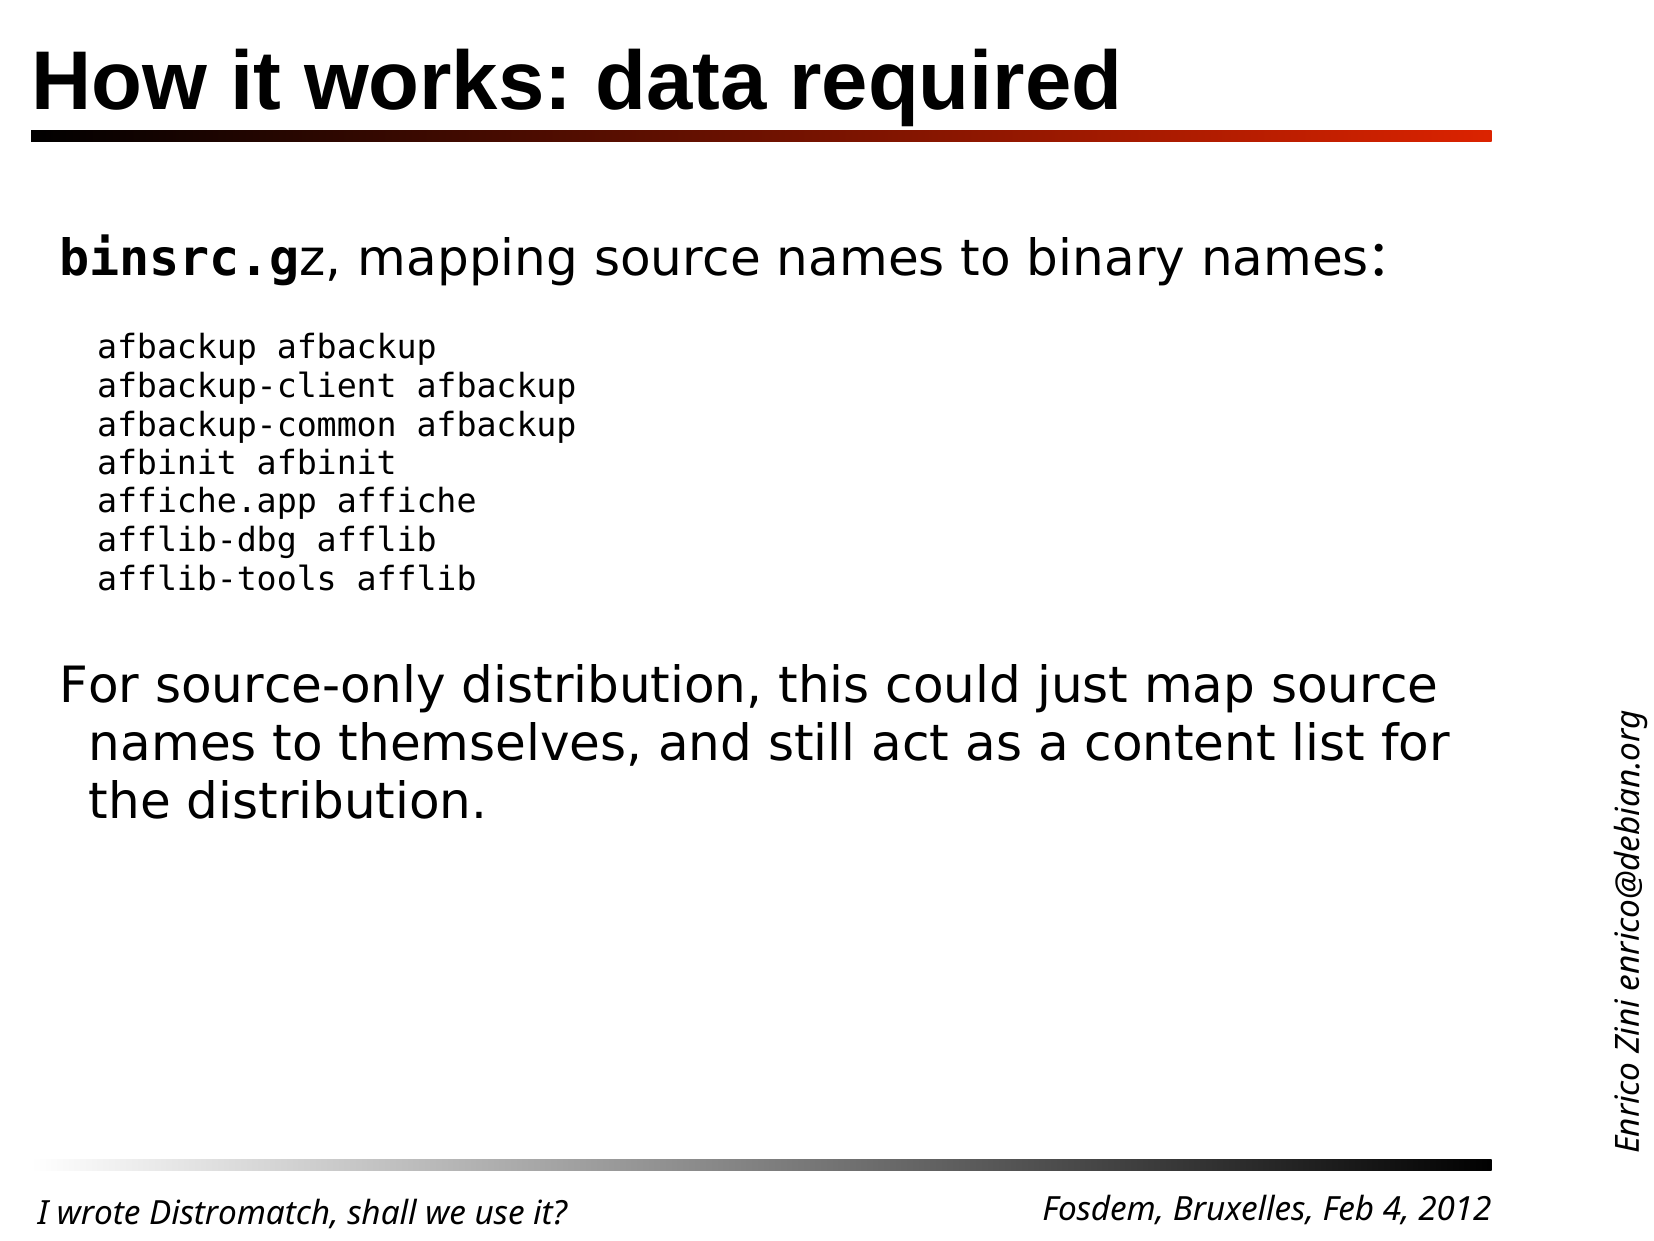

How it works: data required
binsrc.gz, mapping source names to binary names:
afbackup afbackup
afbackup-client afbackup
afbackup-common afbackup
afbinit afbinit
affiche.app affiche
afflib-dbg afflib
afflib-tools afflib
For source-only distribution, this could just map source names to themselves, and still act as a content list for the distribution.